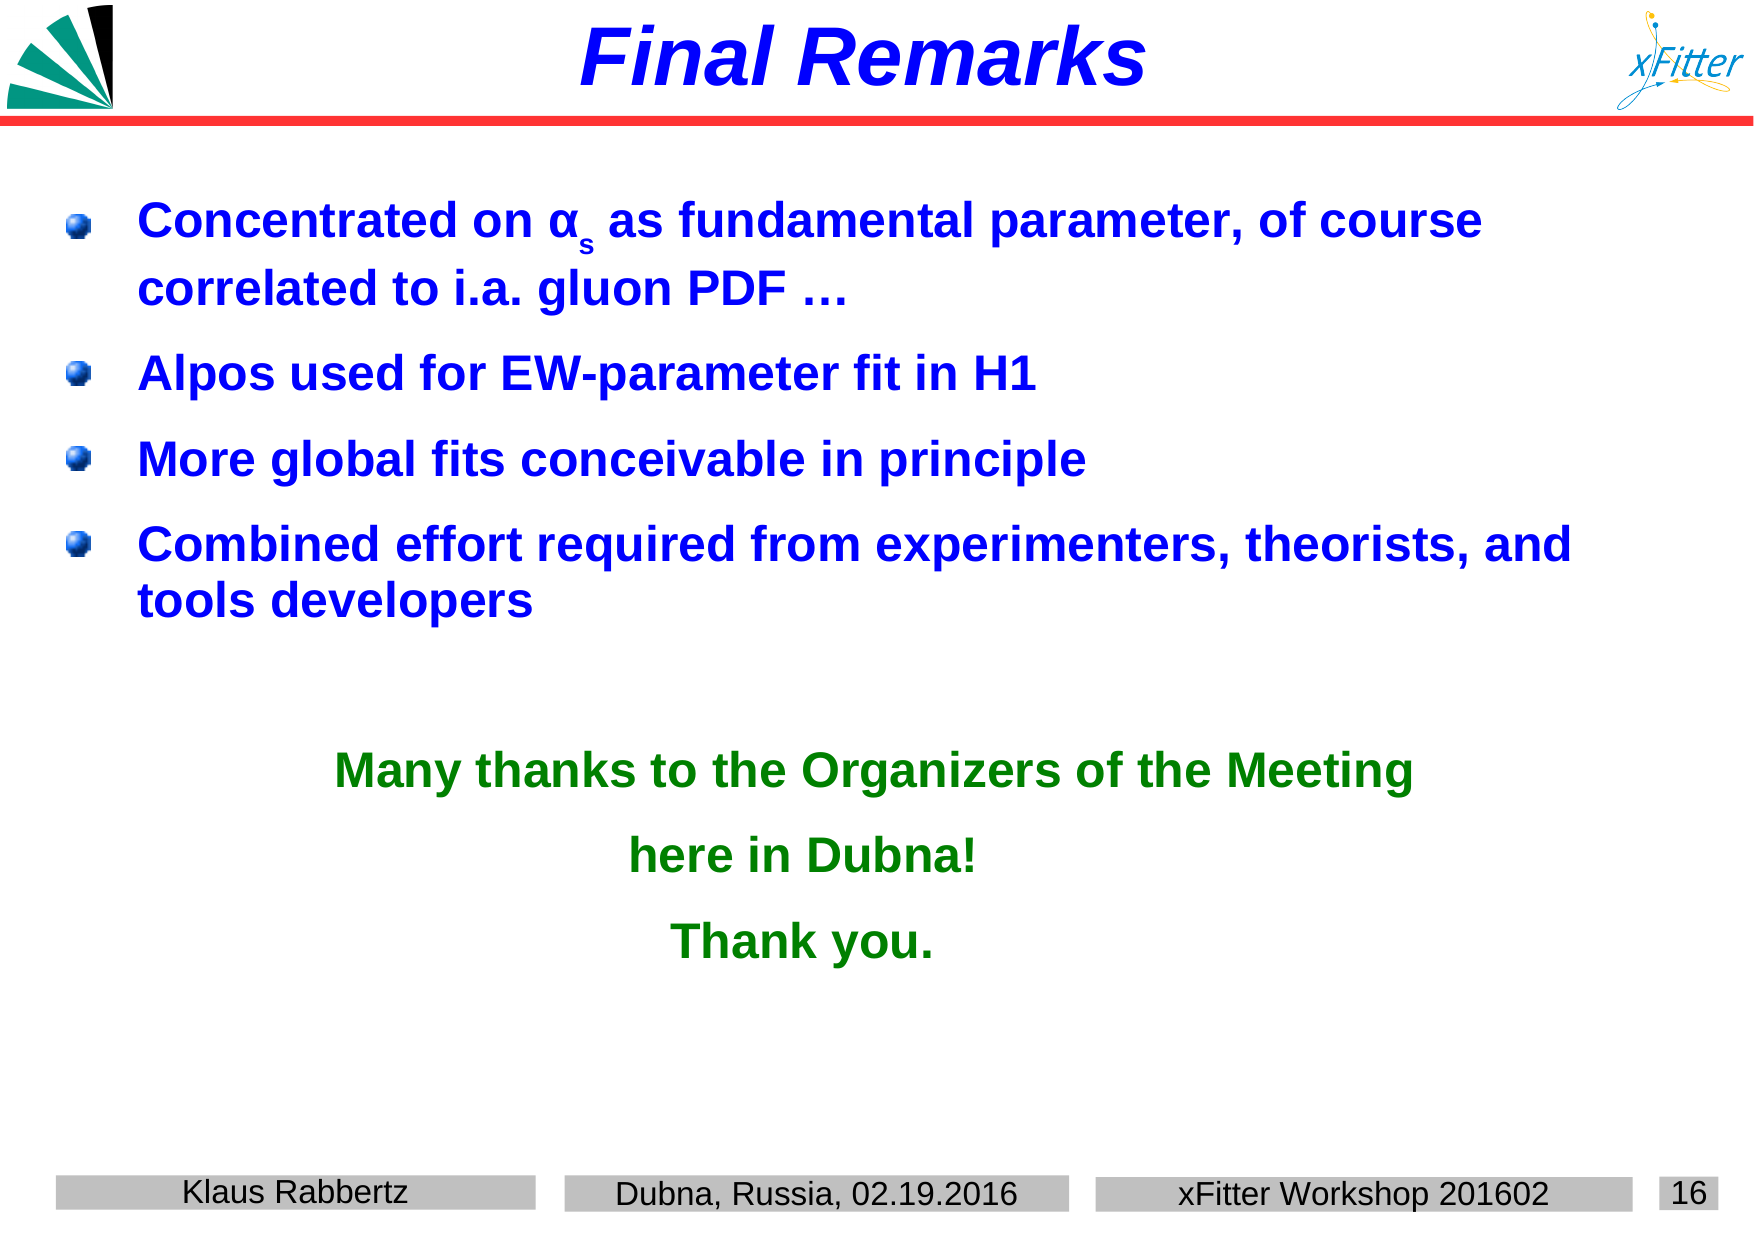

# Final Remarks
Concentrated on αs as fundamental parameter, of course correlated to i.a. gluon PDF …
Alpos used for EW-parameter fit in H1
More global fits conceivable in principle
Combined effort required from experimenters, theorists, and tools developers
 Many thanks to the Organizers of the Meeting
 here in Dubna!
 Thank you.